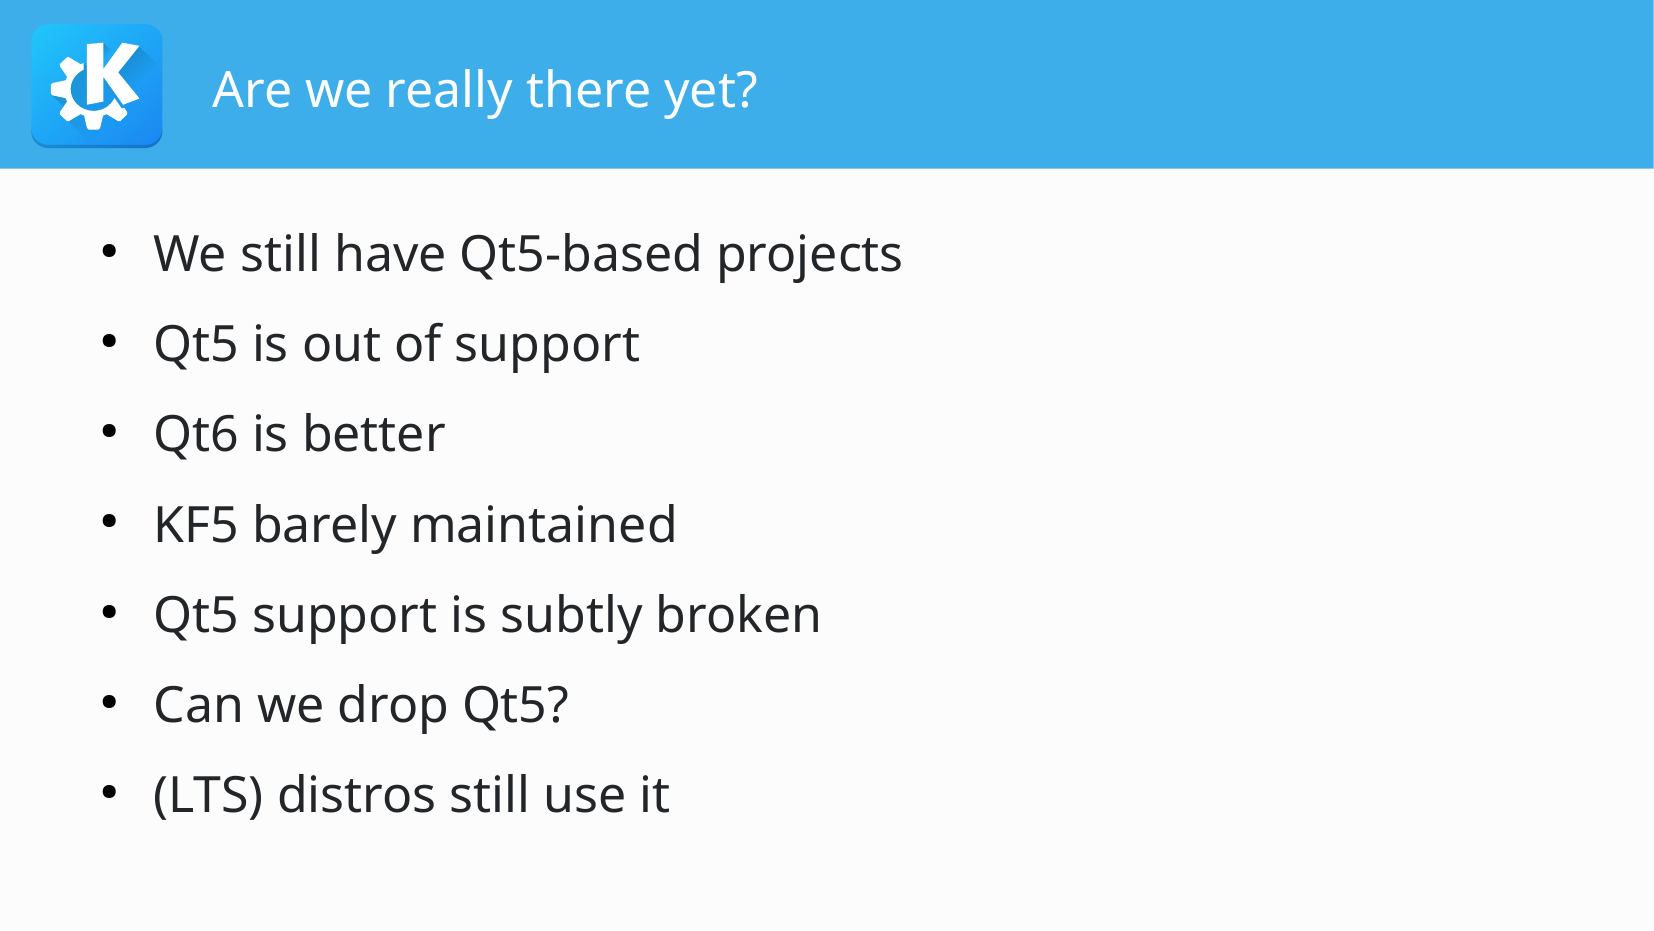

# Are we really there yet?
We still have Qt5-based projects
Qt5 is out of support
Qt6 is better
KF5 barely maintained
Qt5 support is subtly broken
Can we drop Qt5?
(LTS) distros still use it